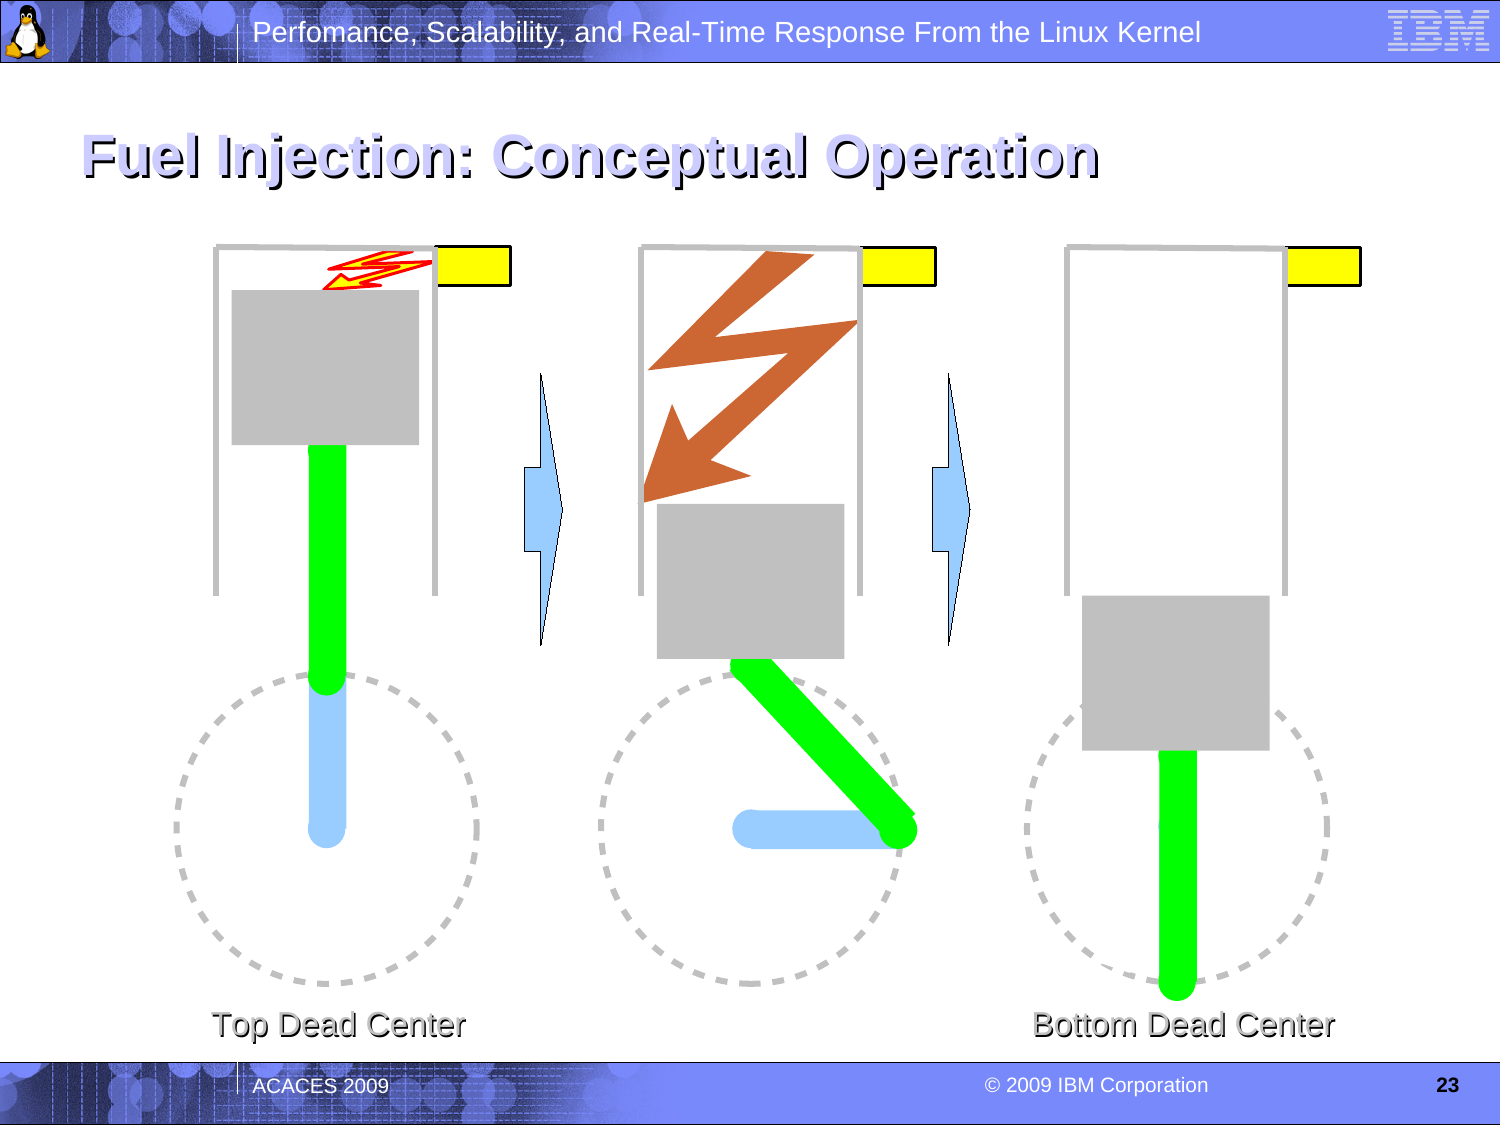

# Fuel Injection: Conceptual Operation
Top Dead Center
Bottom Dead Center
23